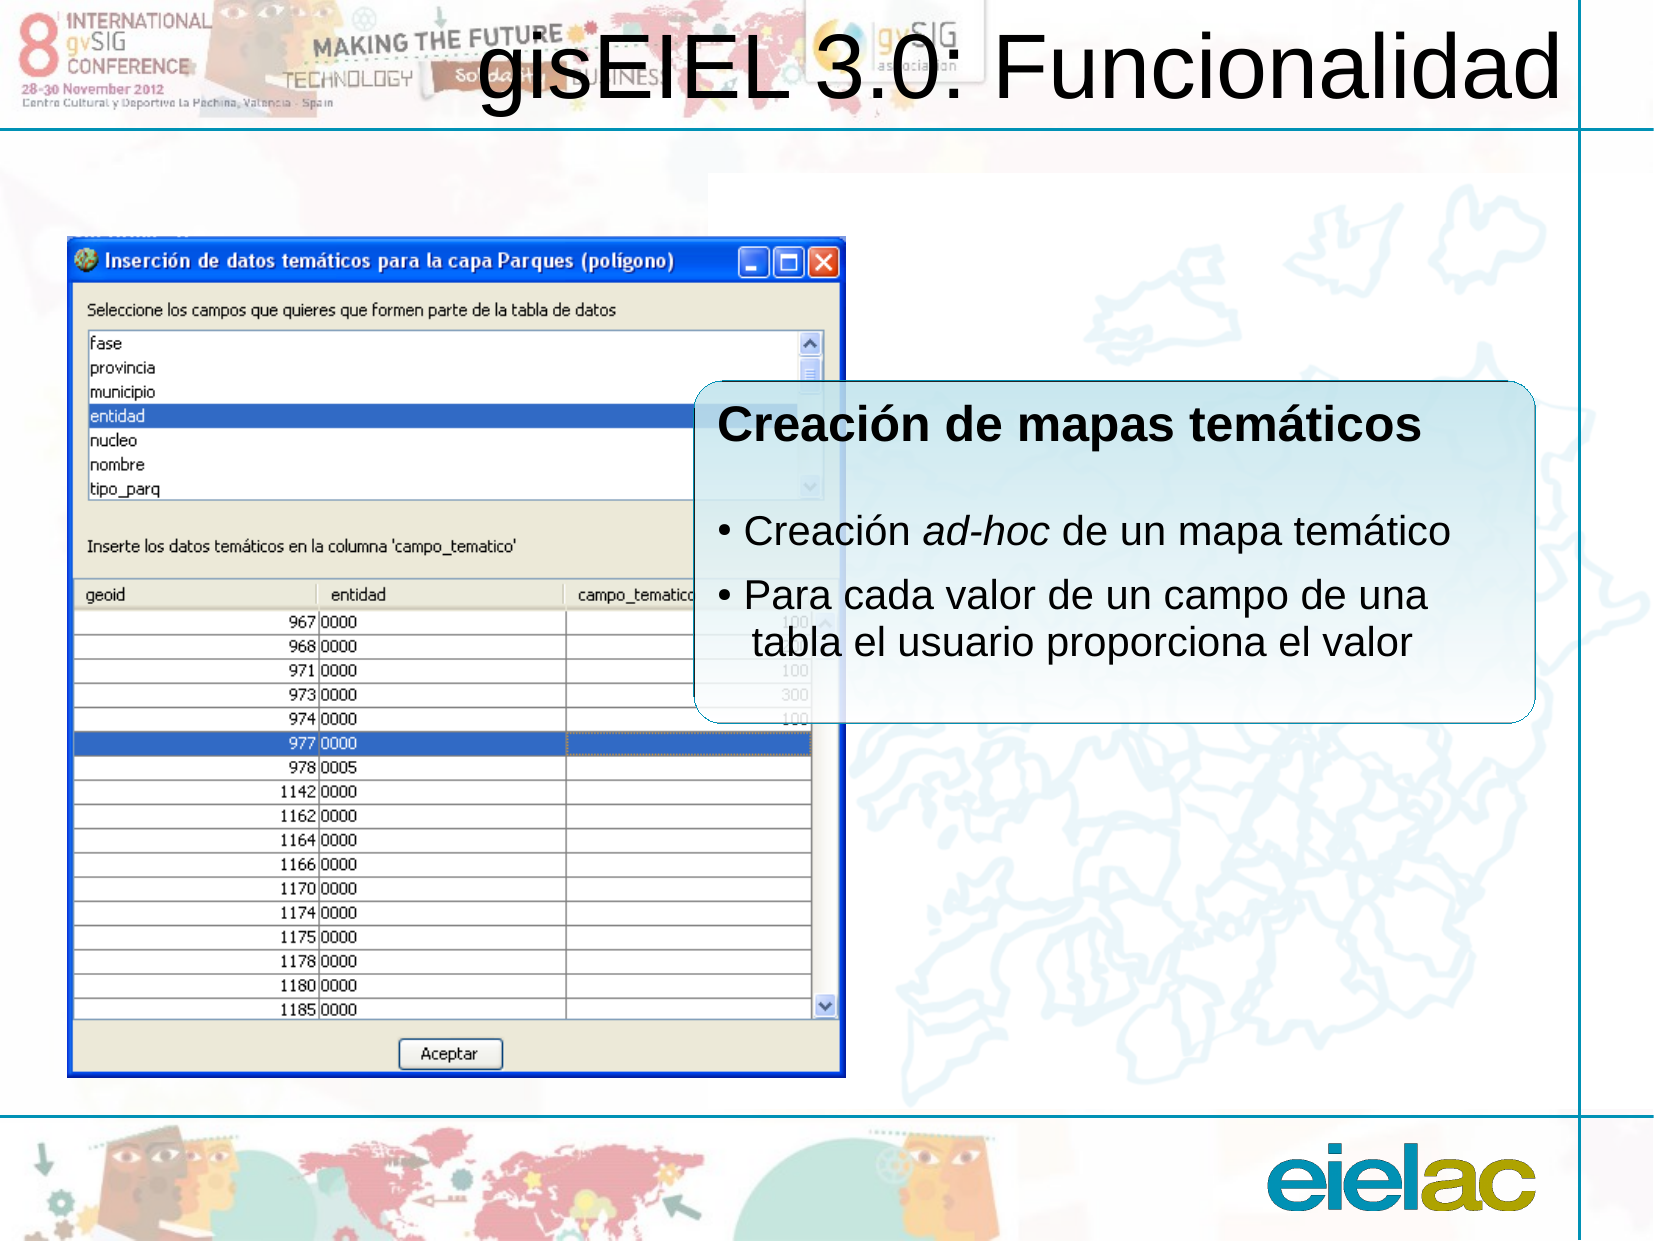

# gisEIEL 3.0: Funcionalidad
Creación de mapas temáticos
 Creación ad-hoc de un mapa temático
 Para cada valor de un campo de una
 tabla el usuario proporciona el valor